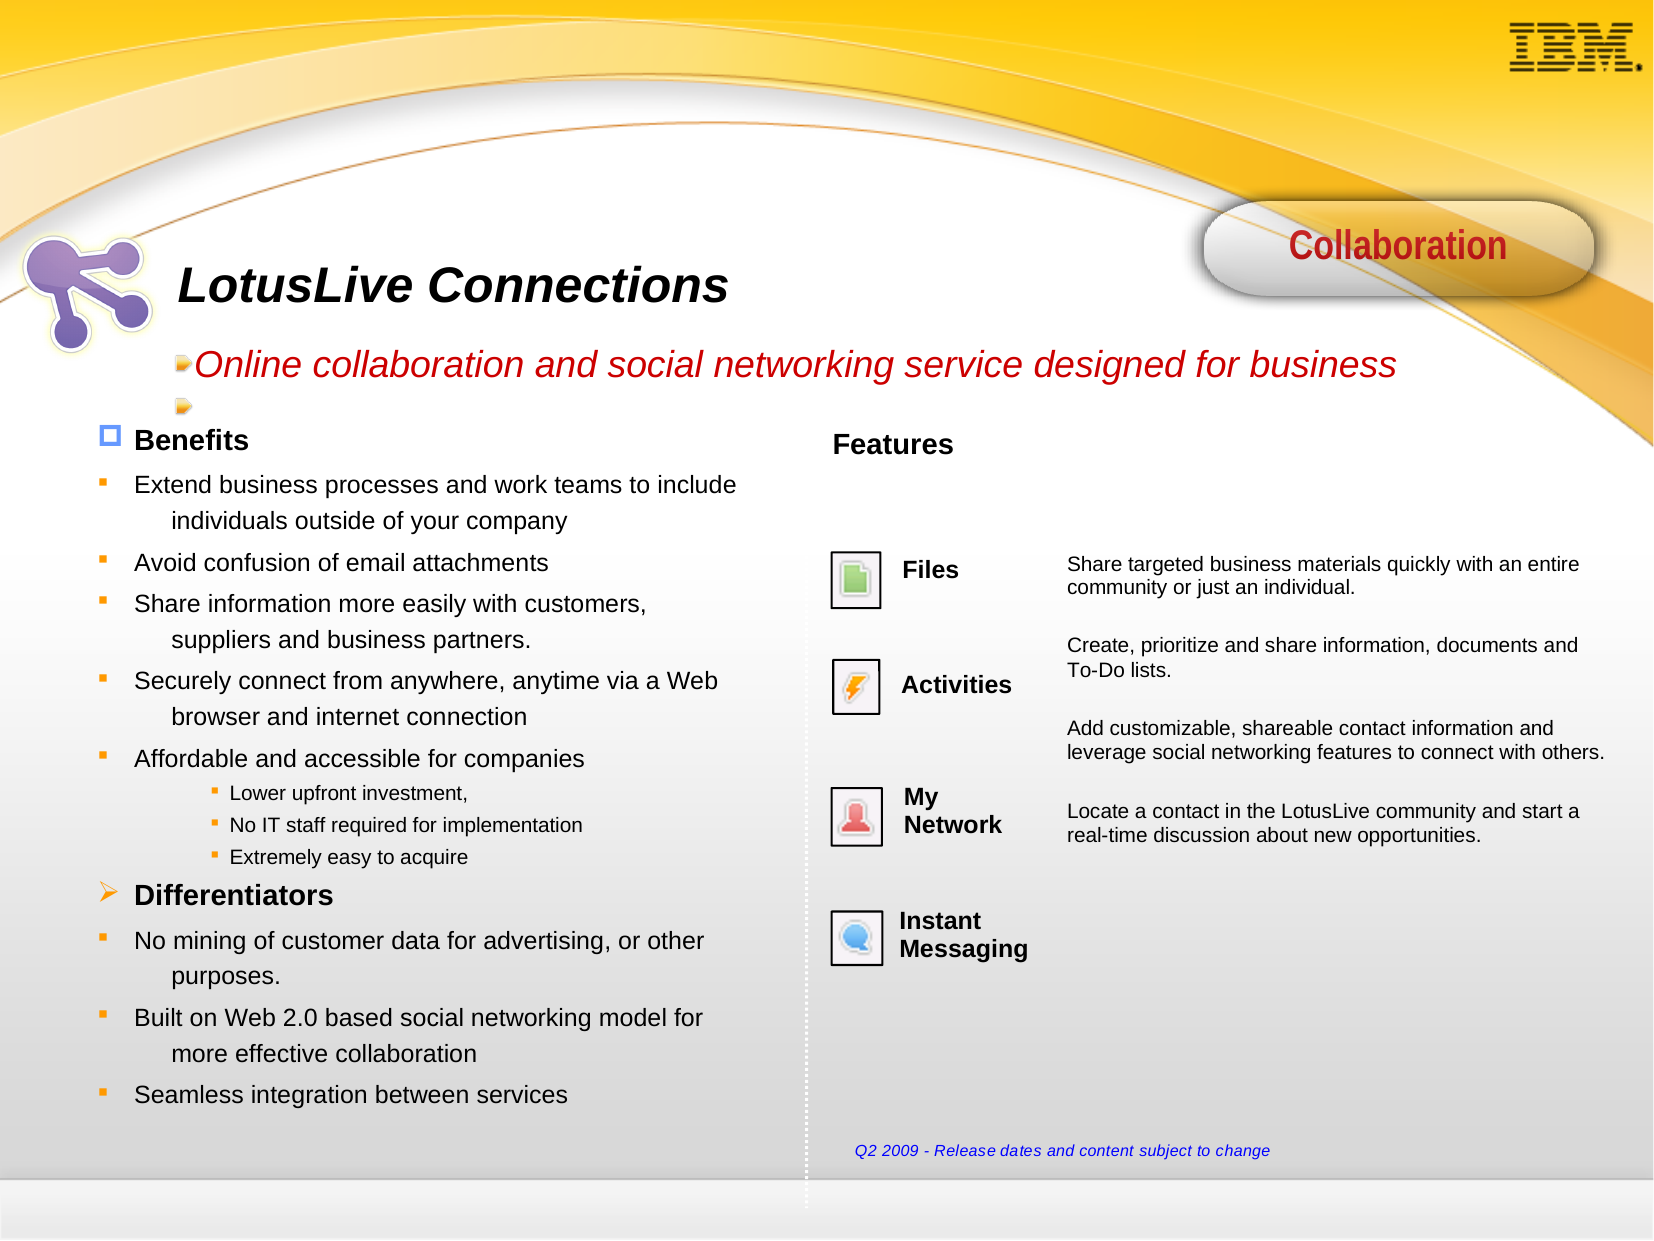

Collaboration
# LotusLive Connections
Online collaboration and social networking service designed for business
Benefits
Extend business processes and work teams to include individuals outside of your company
Avoid confusion of email attachments
Share information more easily with customers, suppliers and business partners.
Securely connect from anywhere, anytime via a Web browser and internet connection
Affordable and accessible for companies
Lower upfront investment,
No IT staff required for implementation
Extremely easy to acquire
Differentiators
No mining of customer data for advertising, or other purposes.
Built on Web 2.0 based social networking model for more effective collaboration
Seamless integration between services
Features
Share targeted business materials quickly with an entire community or just an individual.
Create, prioritize and share information, documents and To-Do lists.
Add customizable, shareable contact information and leverage social networking features to connect with others.
Locate a contact in the LotusLive community and start a real-time discussion about new opportunities.
Files
Activities
My Network
Instant Messaging